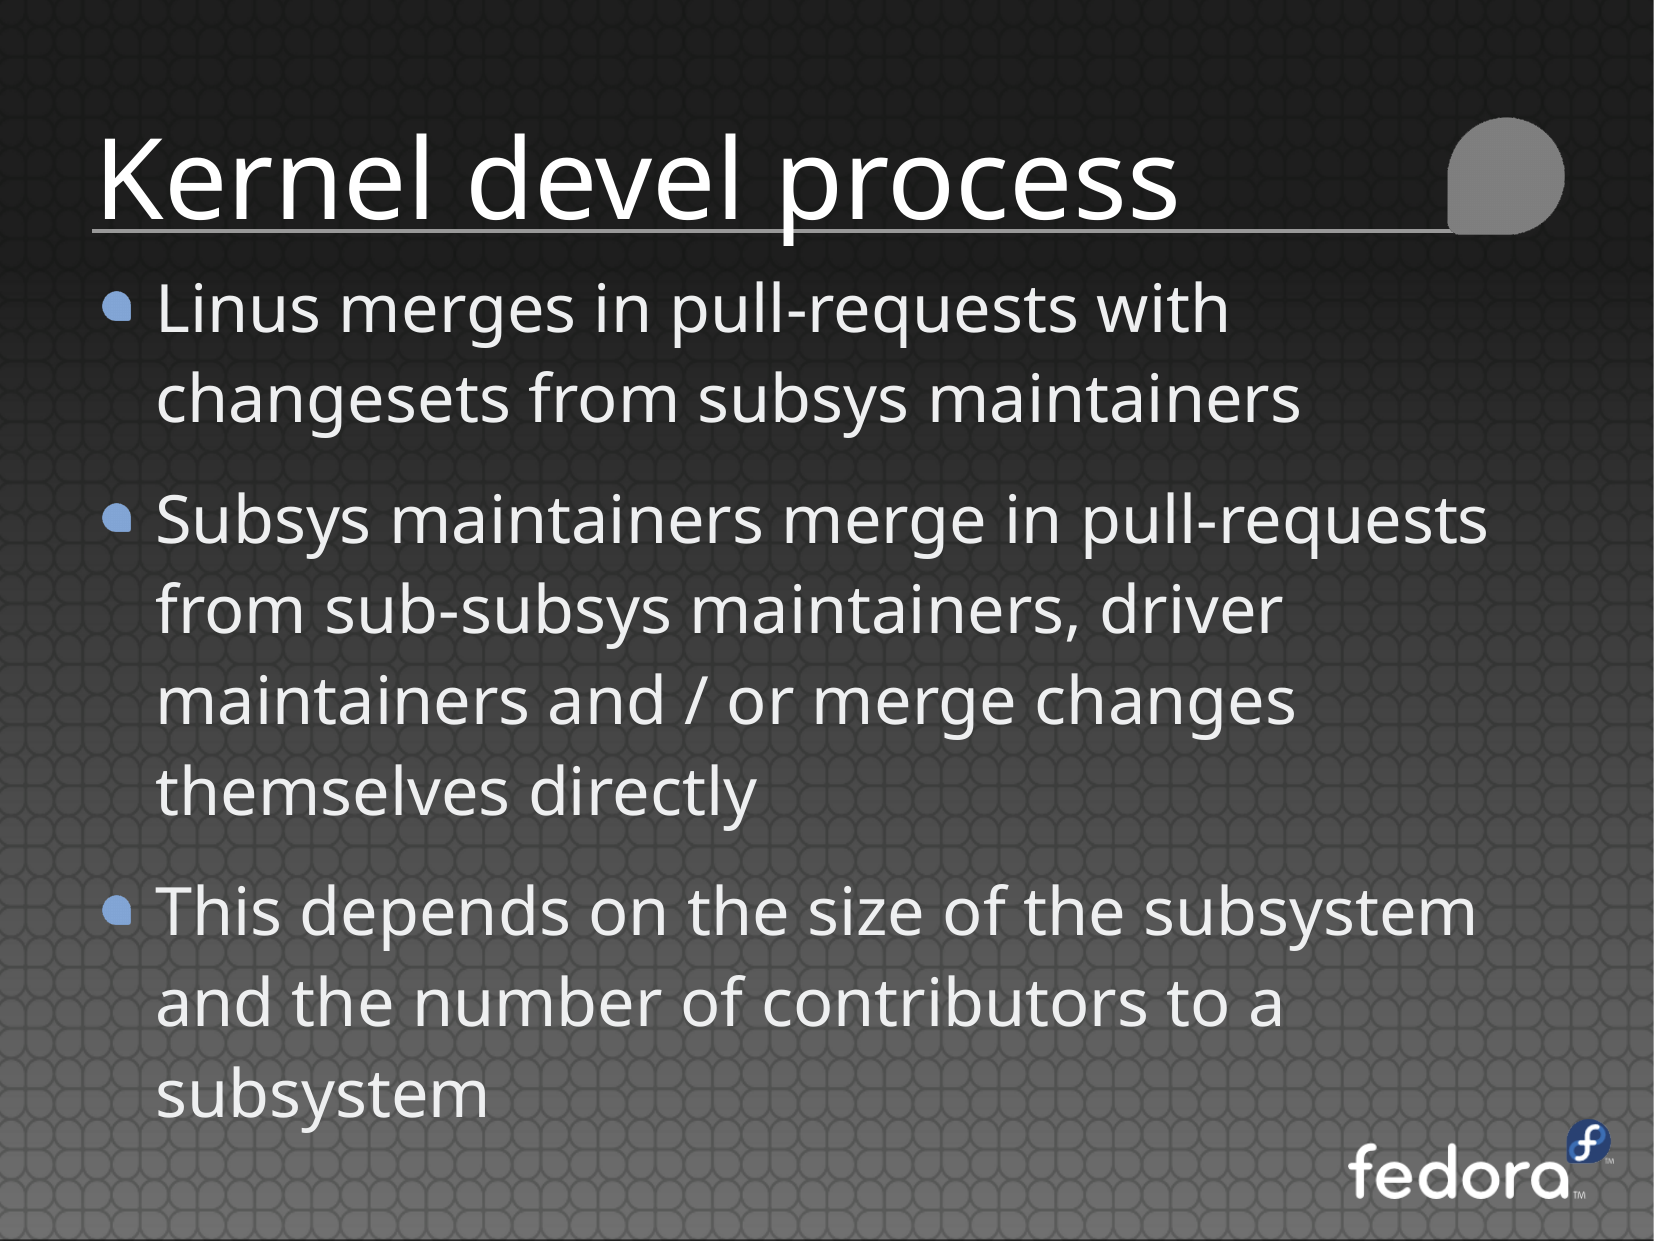

Kernel devel process
# Linus merges in pull-requests with changesets from subsys maintainers
Subsys maintainers merge in pull-requests from sub-subsys maintainers, driver maintainers and / or merge changes themselves directly
This depends on the size of the subsystem and the number of contributors to a subsystem